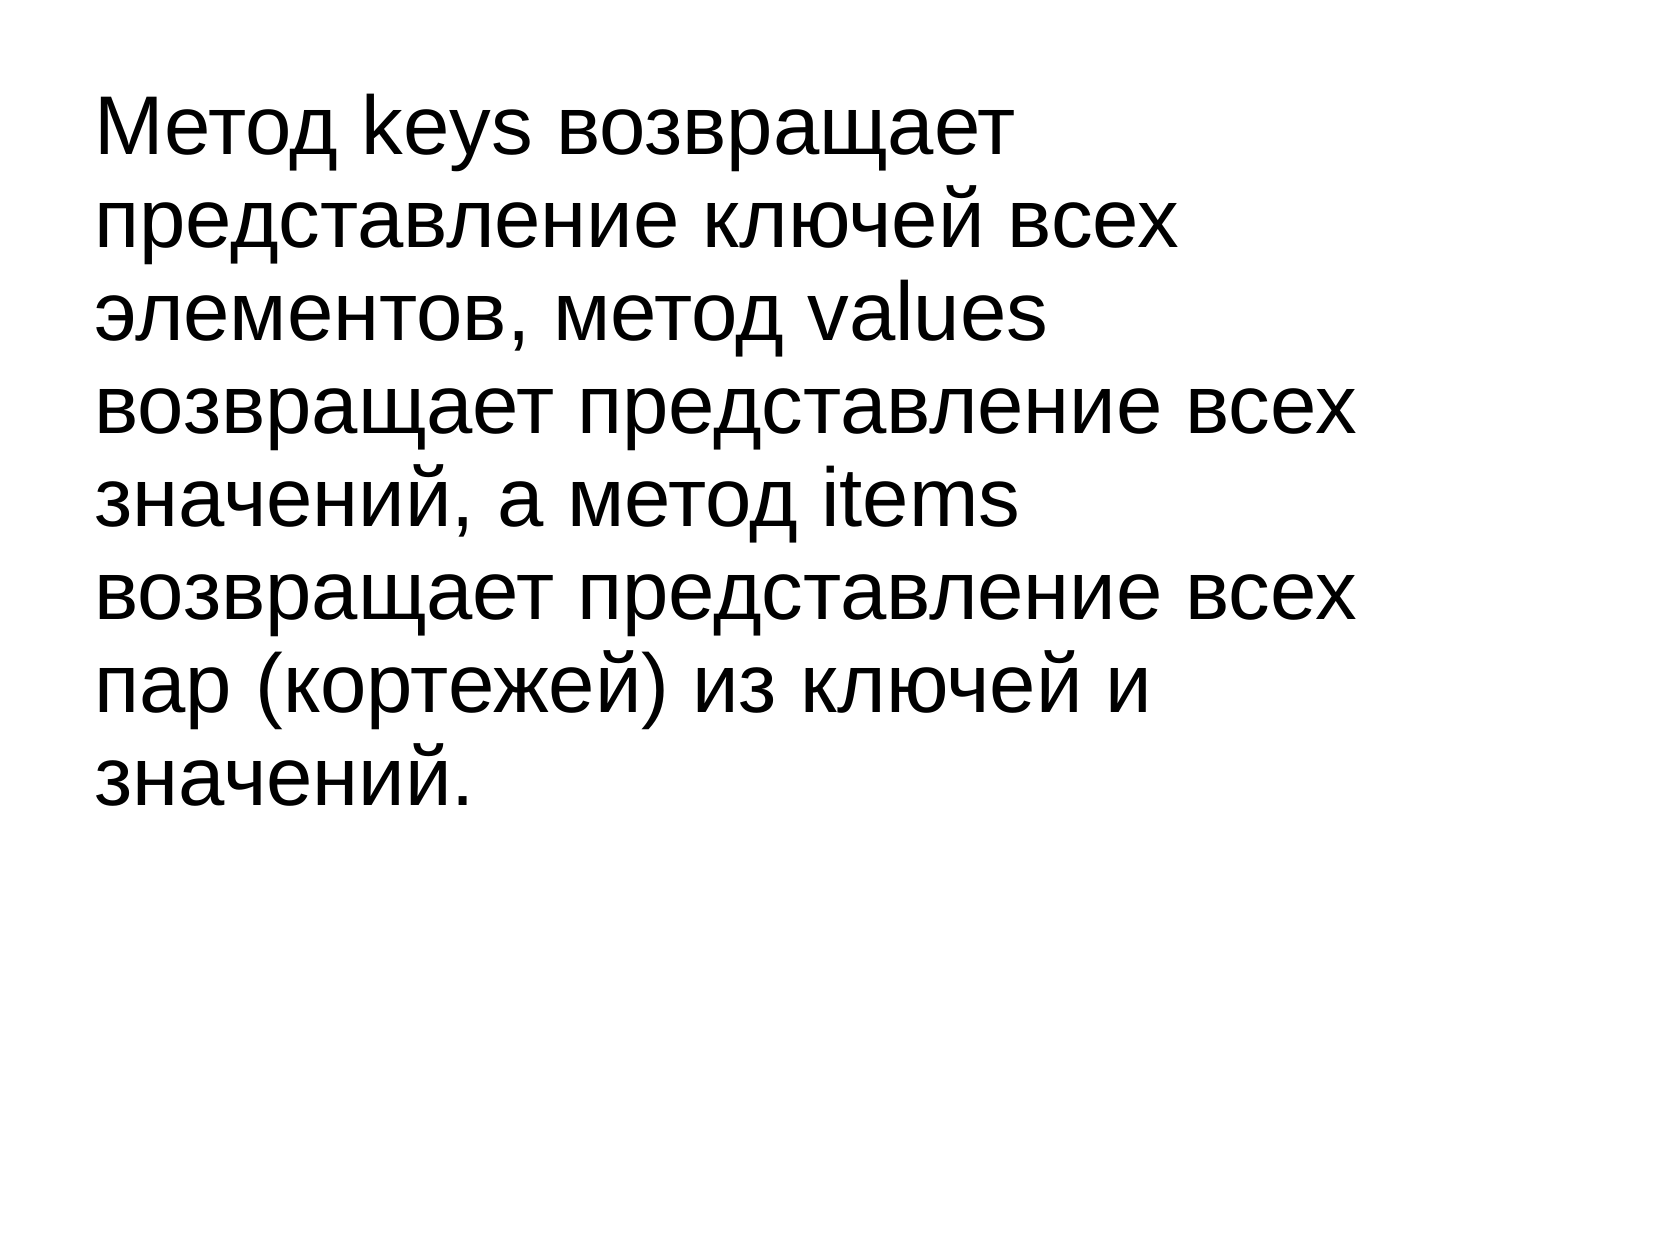

Метод keys возвращает представление ключей всех элементов, метод values возвращает представление всех значений, а метод items возвращает представление всех пар (кортежей) из ключей и значений.